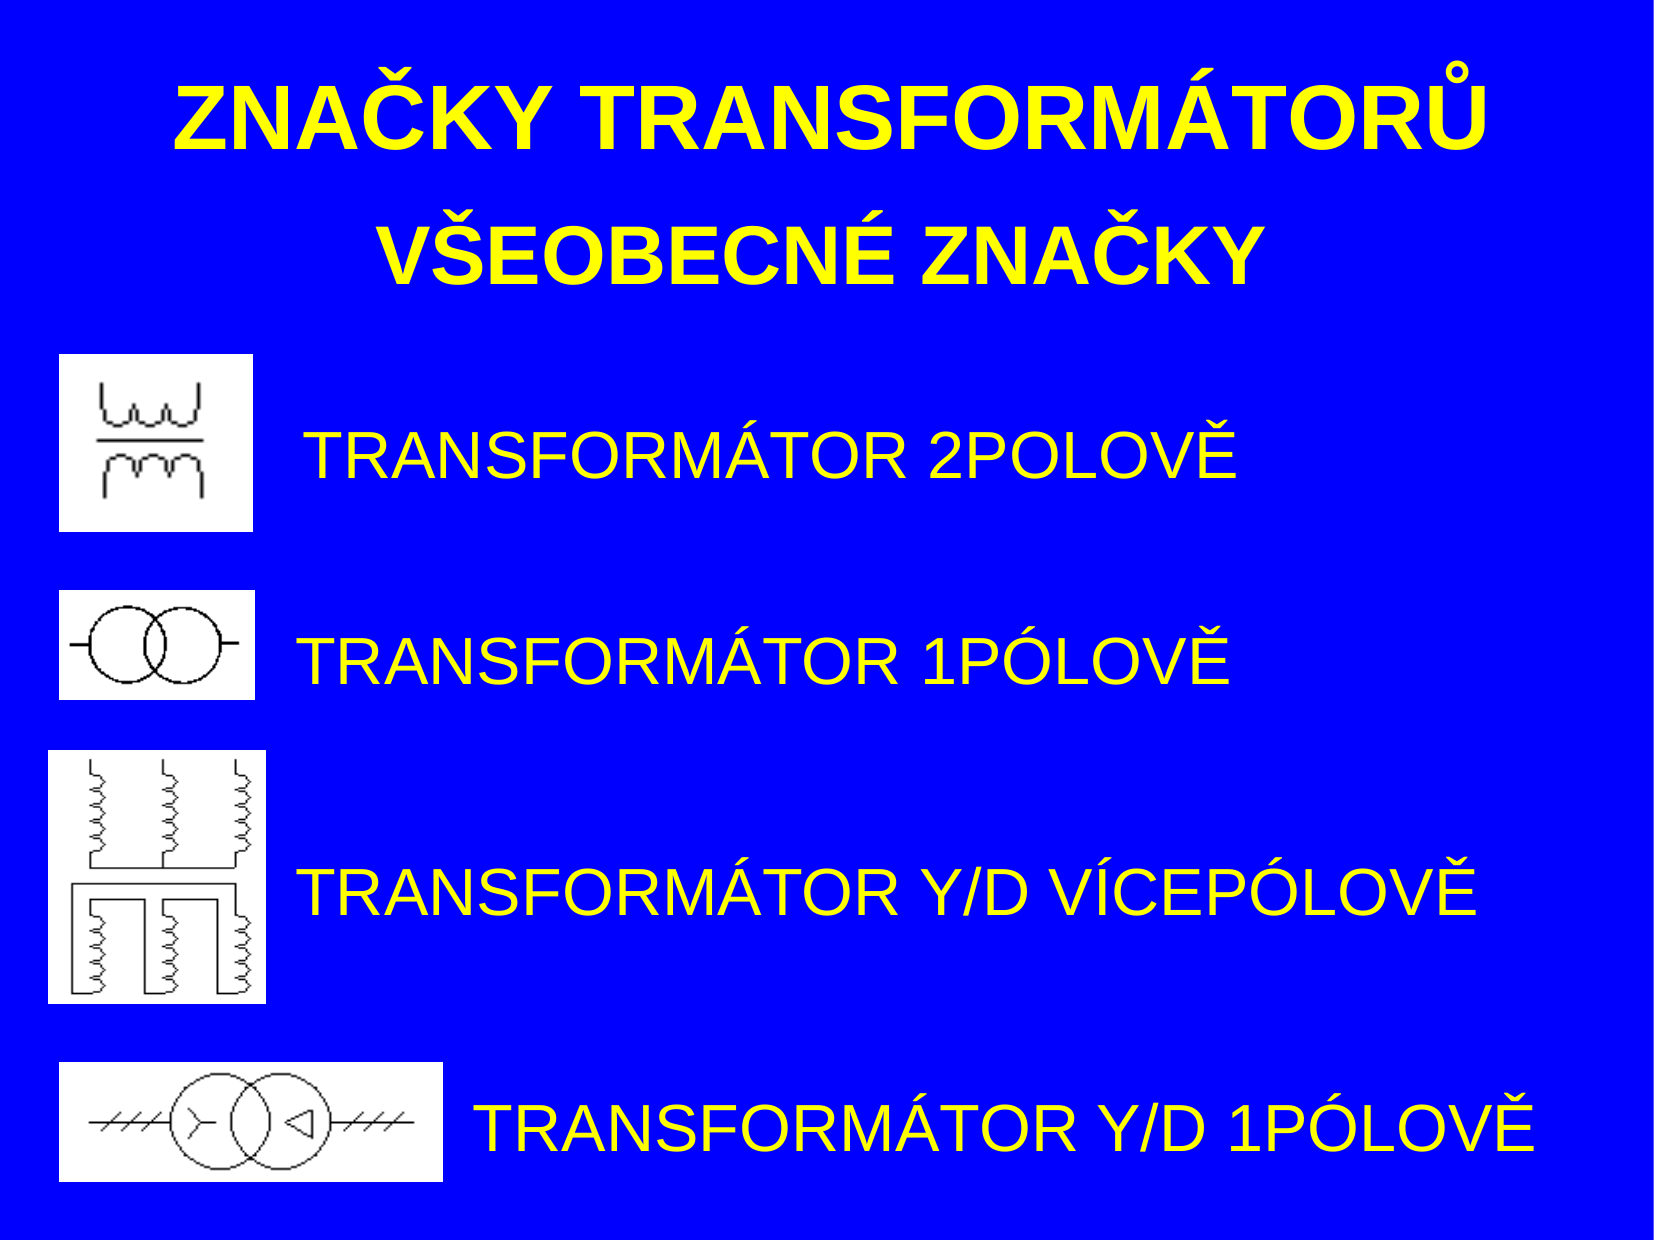

# ZNAČKY TRANSFORMÁTORŮ
VŠEOBECNÉ ZNAČKY
 TRANSFORMÁTOR 2POLOVĚ
TRANSFORMÁTOR 1PÓLOVĚ
TRANSFORMÁTOR Y/D VÍCEPÓLOVĚ
TRANSFORMÁTOR Y/D 1PÓLOVĚ